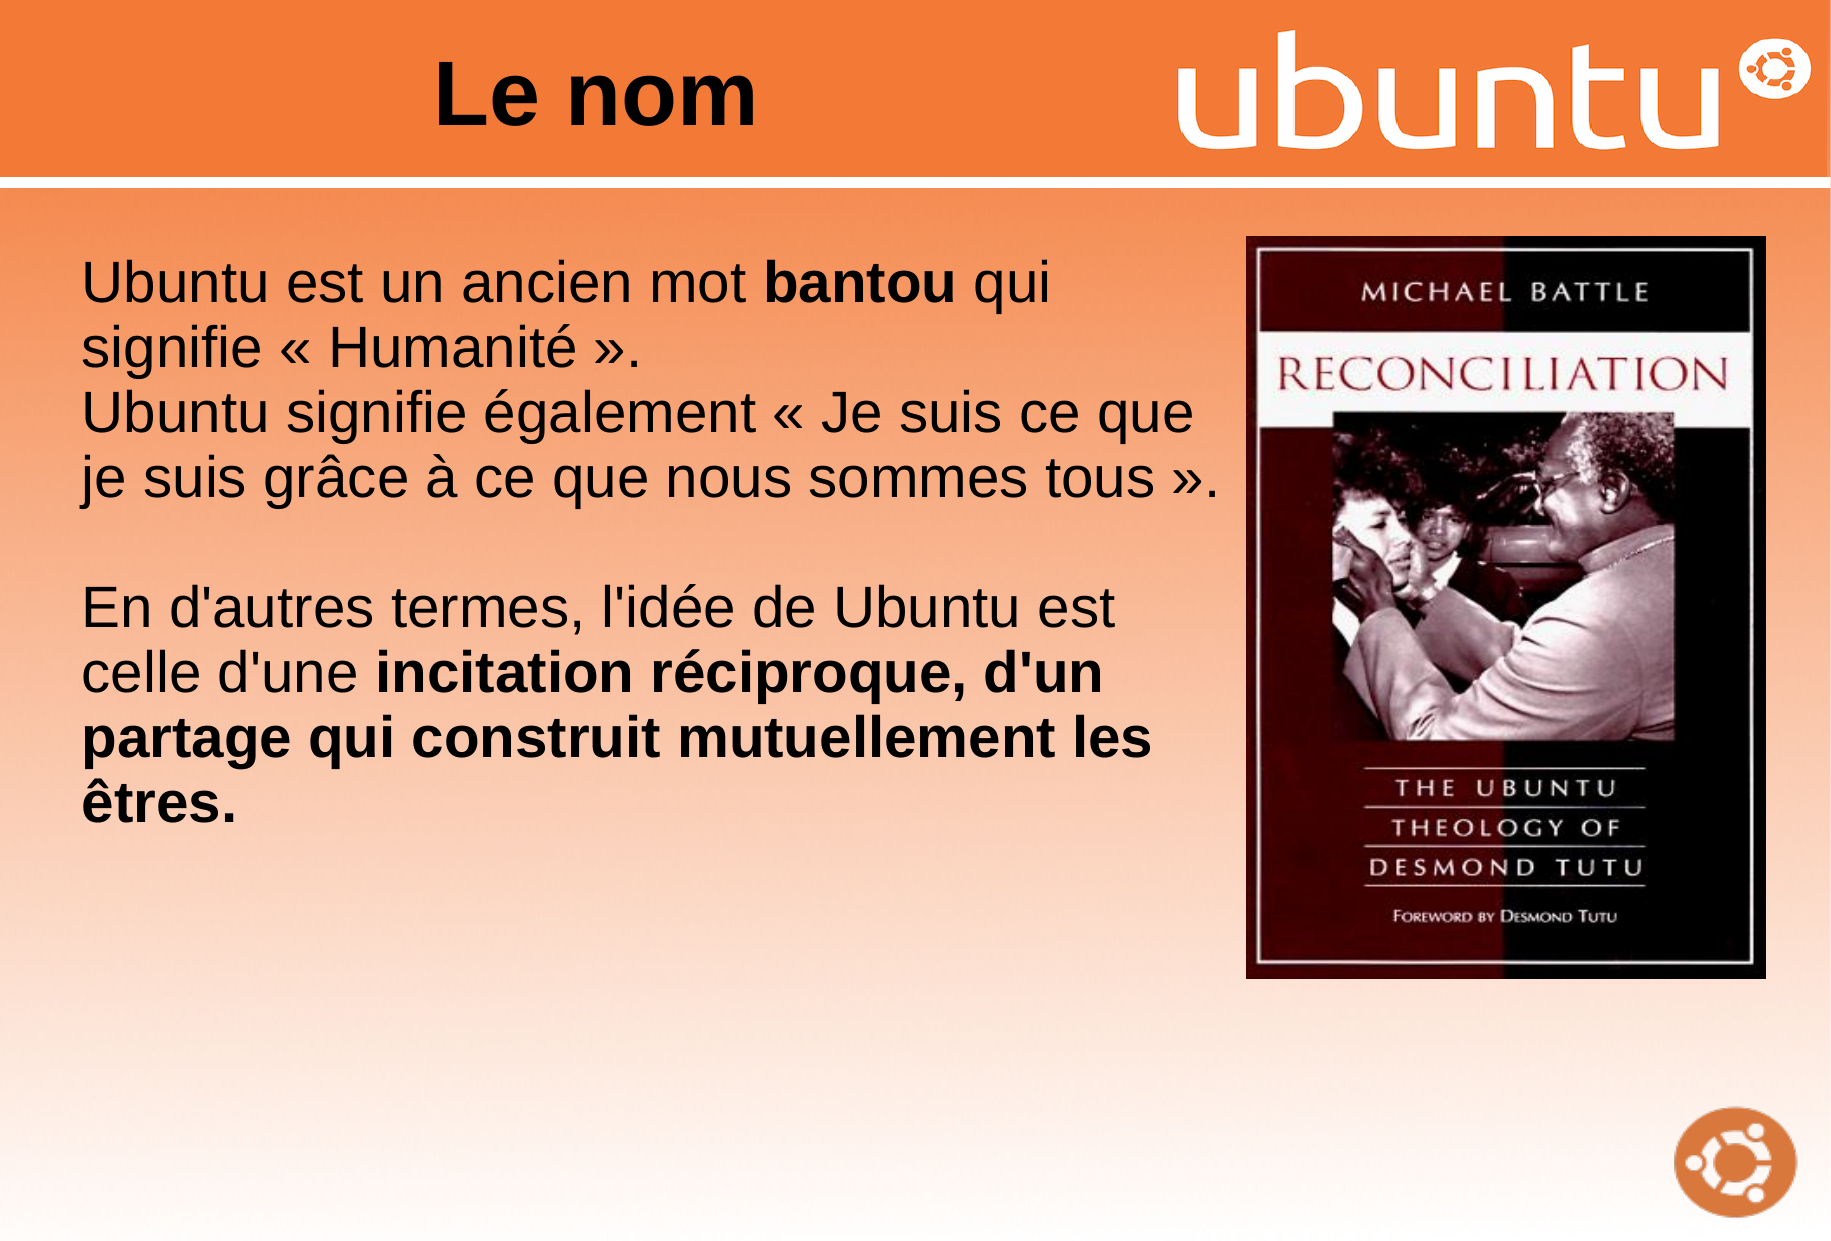

# Le nom
Ubuntu est un ancien mot bantou qui signifie « Humanité ».
Ubuntu signifie également « Je suis ce que je suis grâce à ce que nous sommes tous ».
En d'autres termes, l'idée de Ubuntu est celle d'une incitation réciproque, d'un partage qui construit mutuellement les êtres.